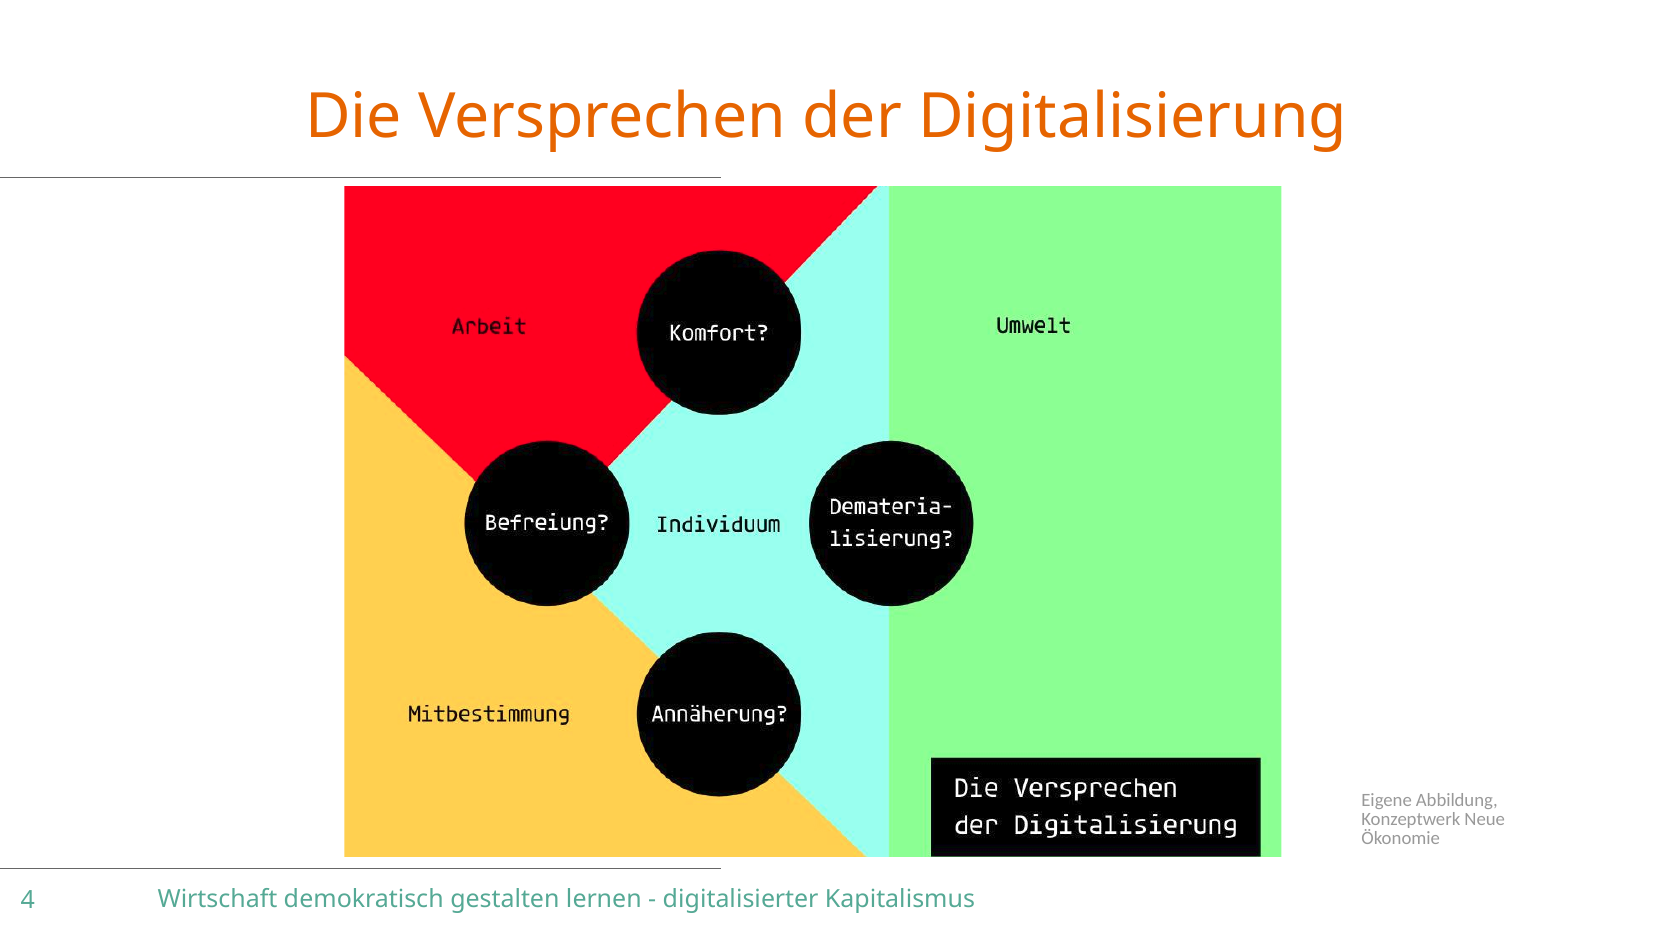

# Die Versprechen der Digitalisierung
Eigene Abbildung, Konzeptwerk Neue Ökonomie
Statista 2018, Greenpeace 2017
Statista 2018, Greenpeace 2017
Statista 2018, Greenpeace 2017